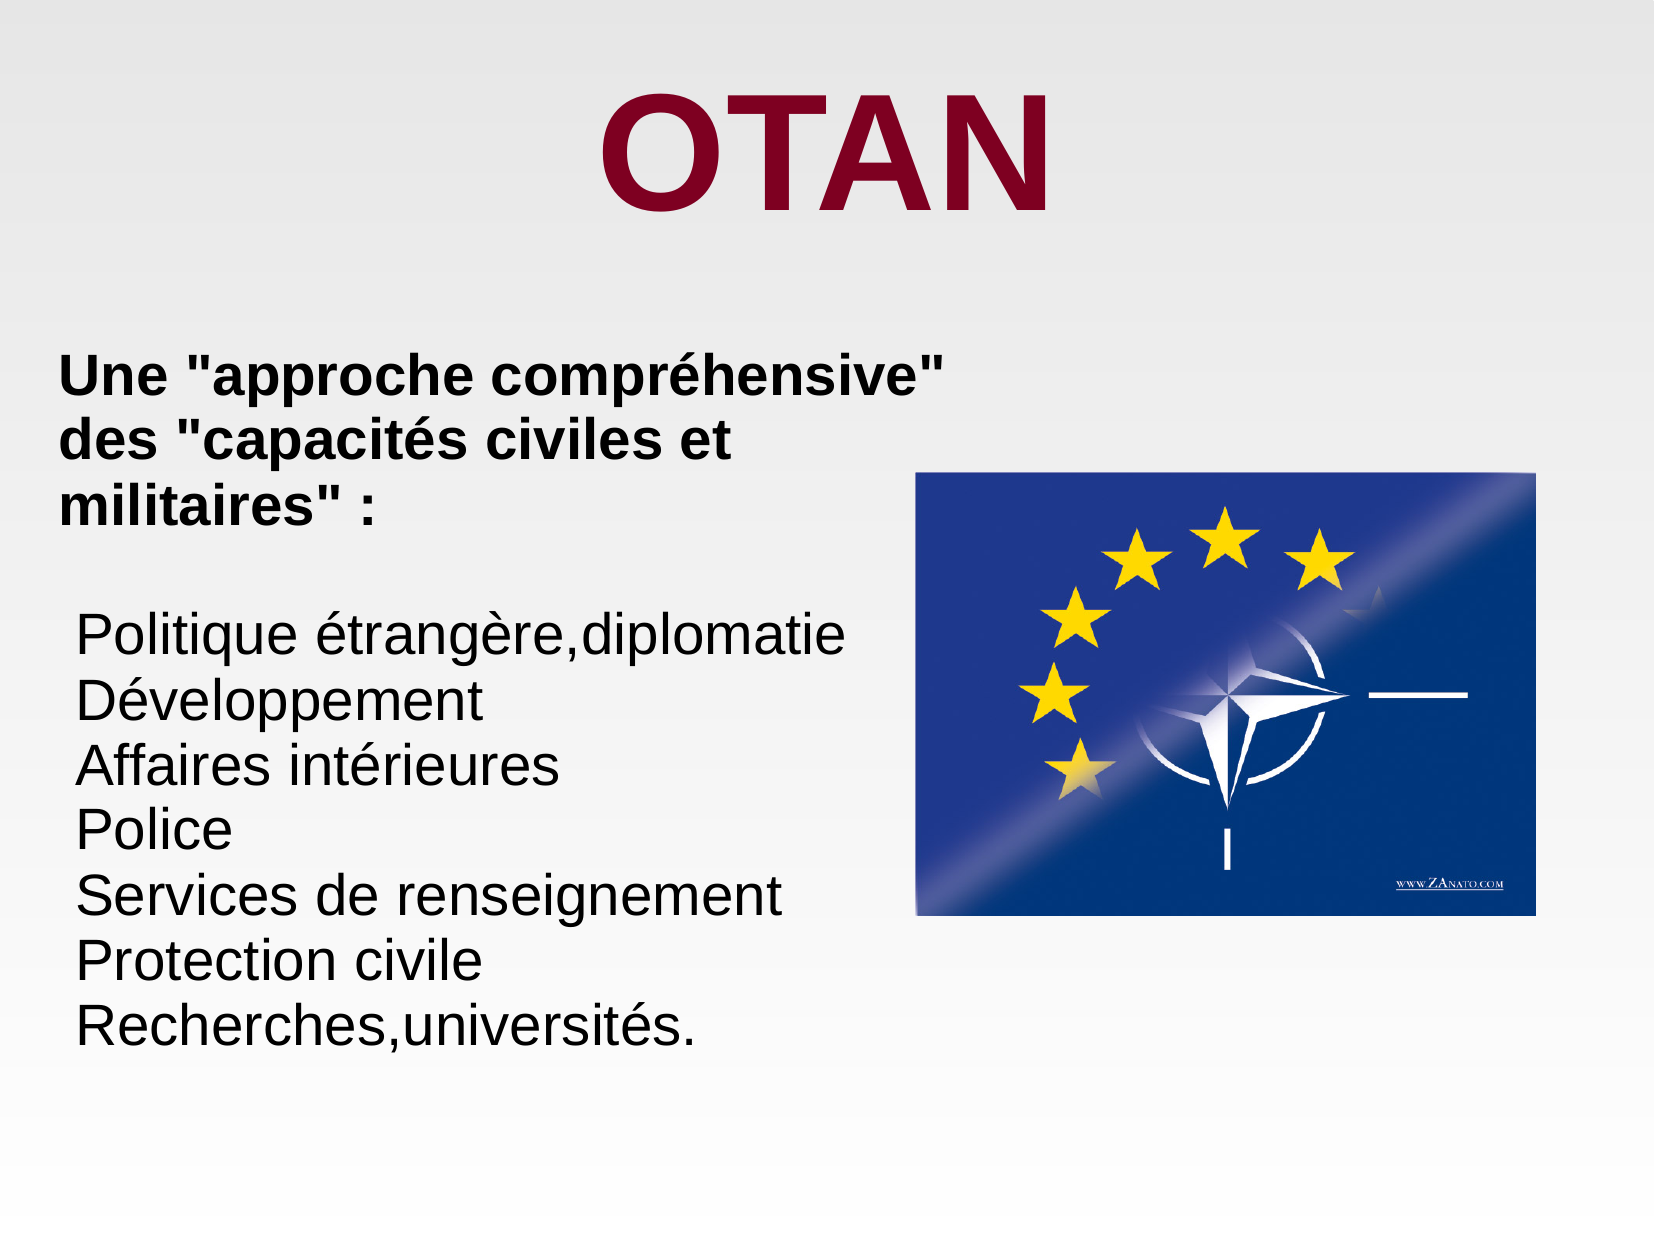

# OTAN
Une "approche compréhensive"
des "capacités civiles et
militaires" :
 Politique étrangère,diplomatie
 Développement
 Affaires intérieures
 Police
 Services de renseignement
 Protection civile
 Recherches,universités.